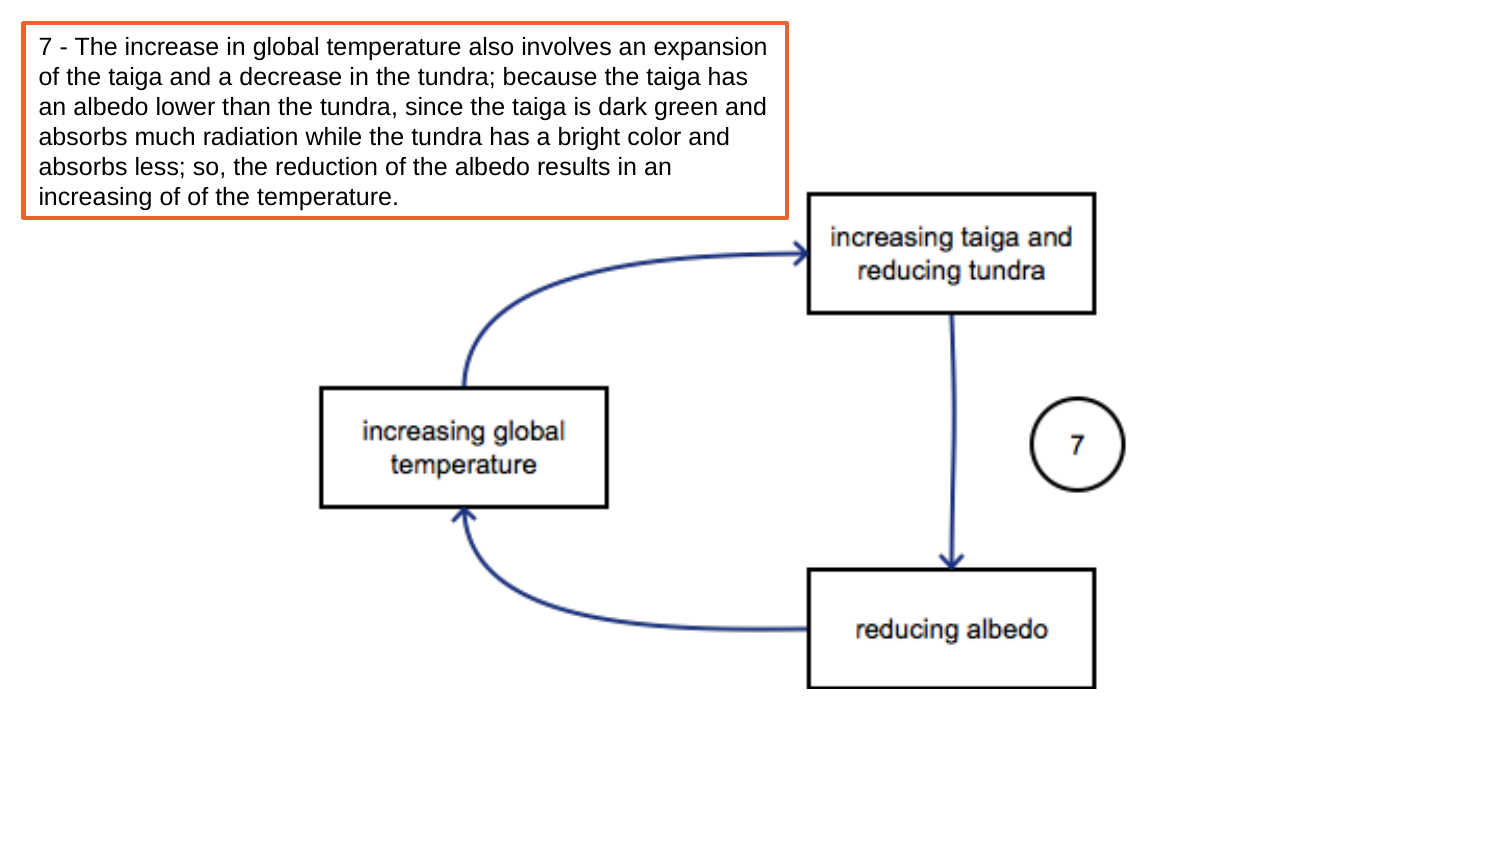

7 - The increase in global temperature also involves an expansion of the taiga and a decrease in the tundra; because the taiga has an albedo lower than the tundra, since the taiga is dark green and absorbs much radiation while the tundra has a bright color and absorbs less; so, the reduction of the albedo results in an increasing of of the temperature.